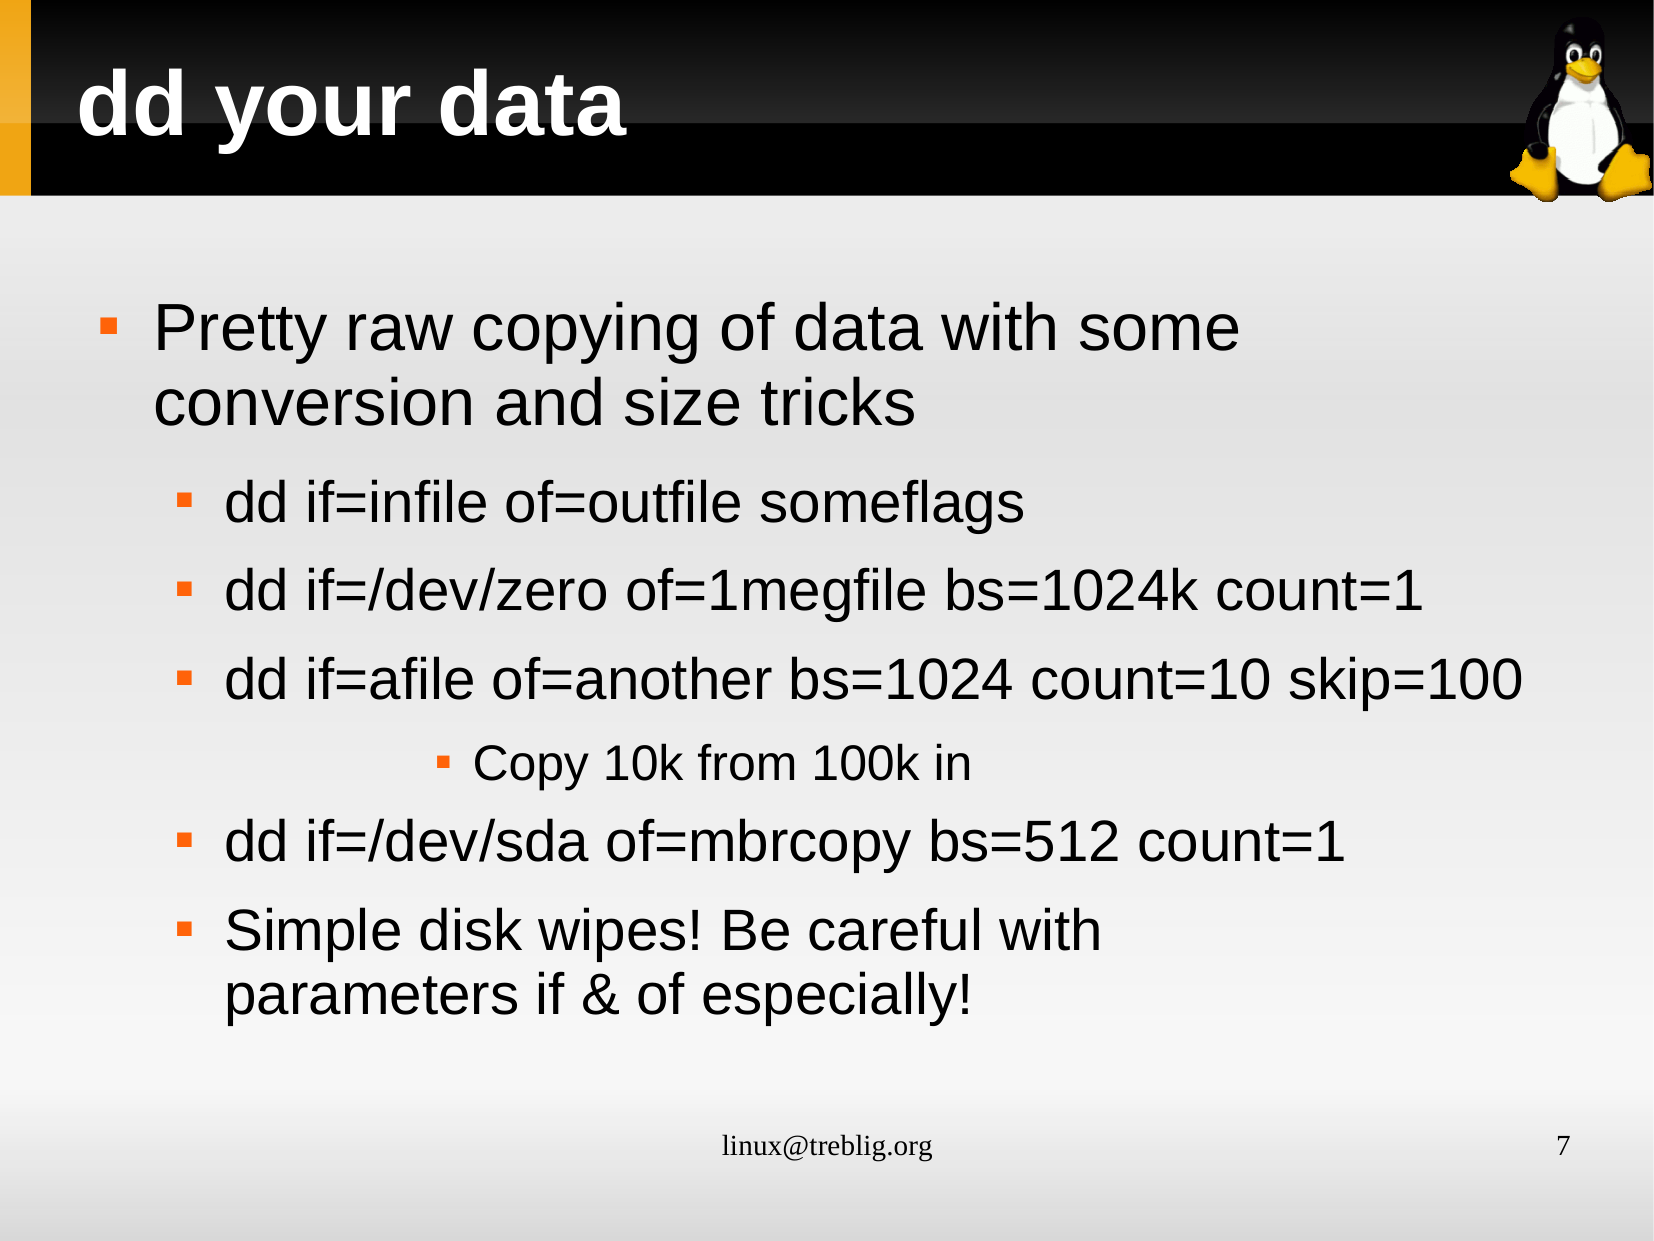

# dd your data
Pretty raw copying of data with some conversion and size tricks
dd if=infile of=outfile someflags
dd if=/dev/zero of=1megfile bs=1024k count=1
dd if=afile of=another bs=1024 count=10 skip=100
Copy 10k from 100k in
dd if=/dev/sda of=mbrcopy bs=512 count=1
Simple disk wipes! Be careful with
parameters if & of especially!
linux@treblig.org
7